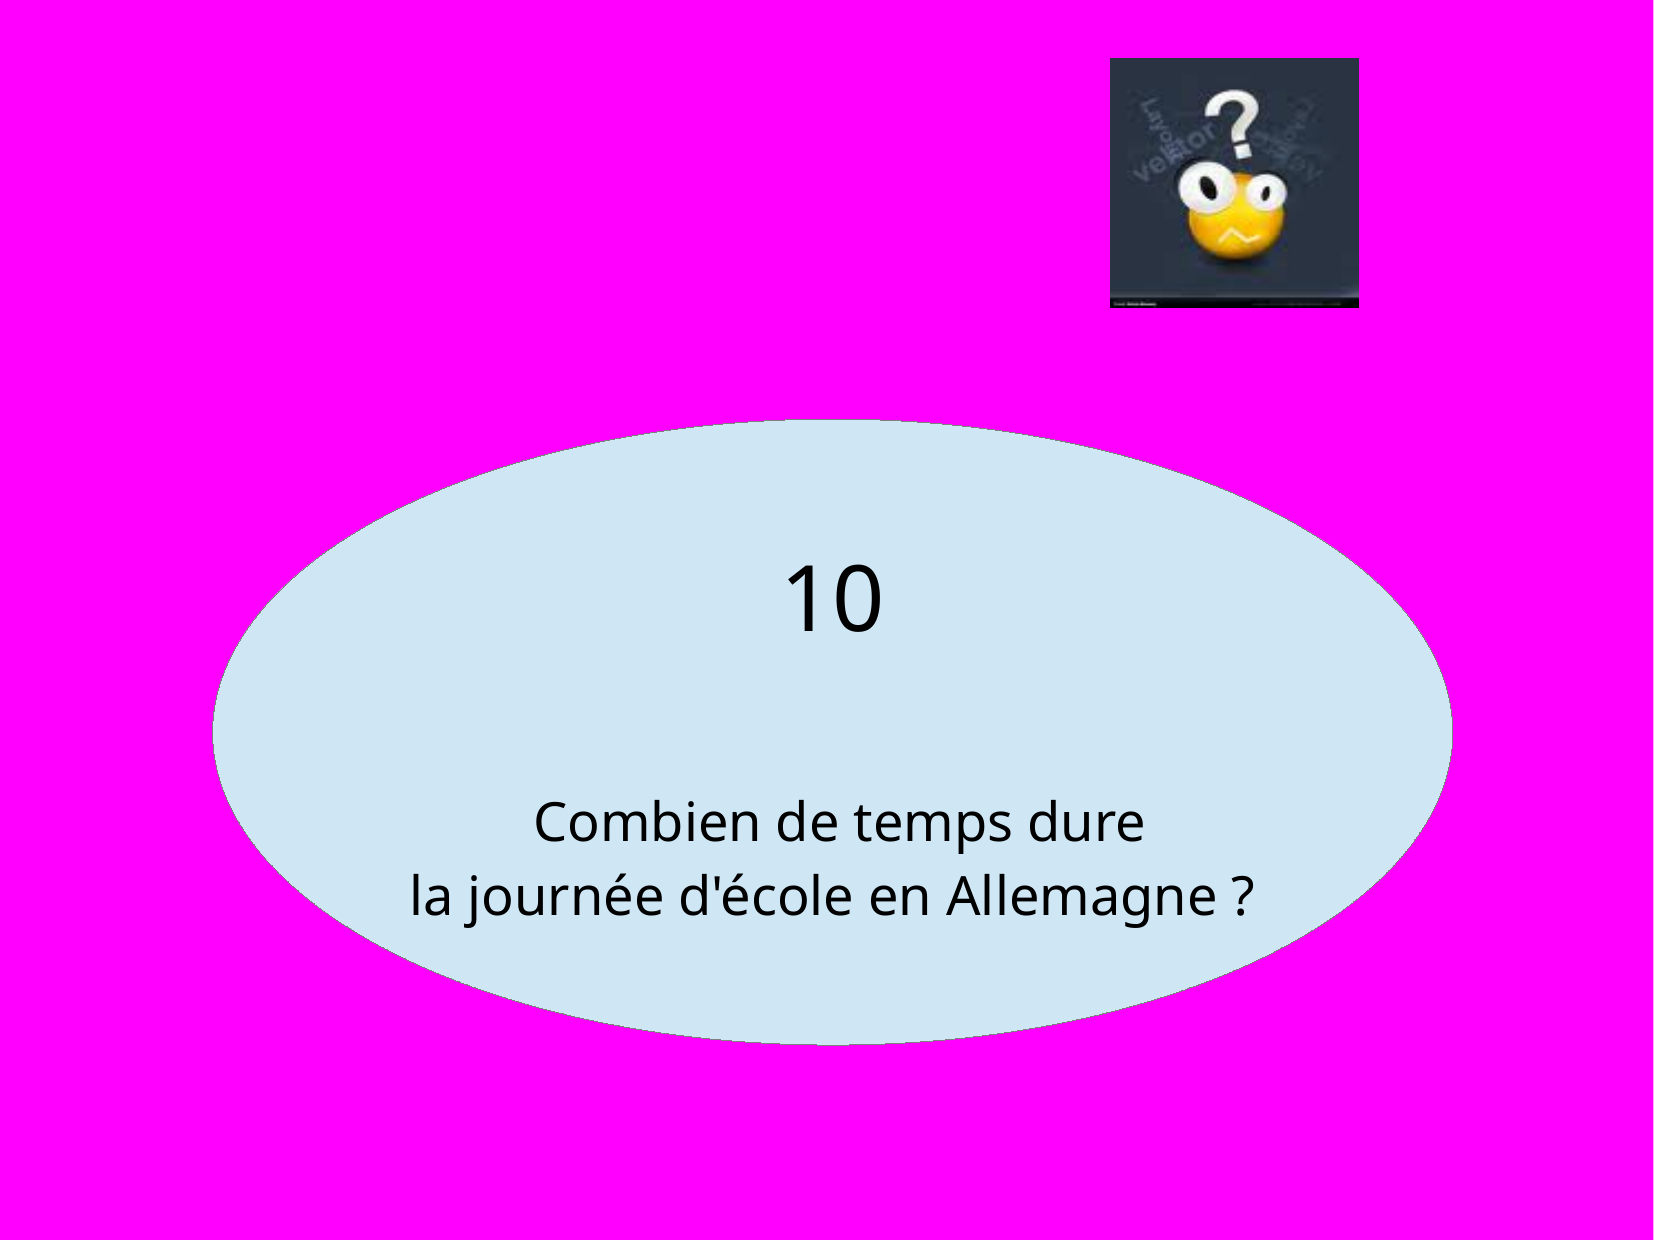

#
10
 Combien de temps dure
 la journée d'école en Allemagne ?